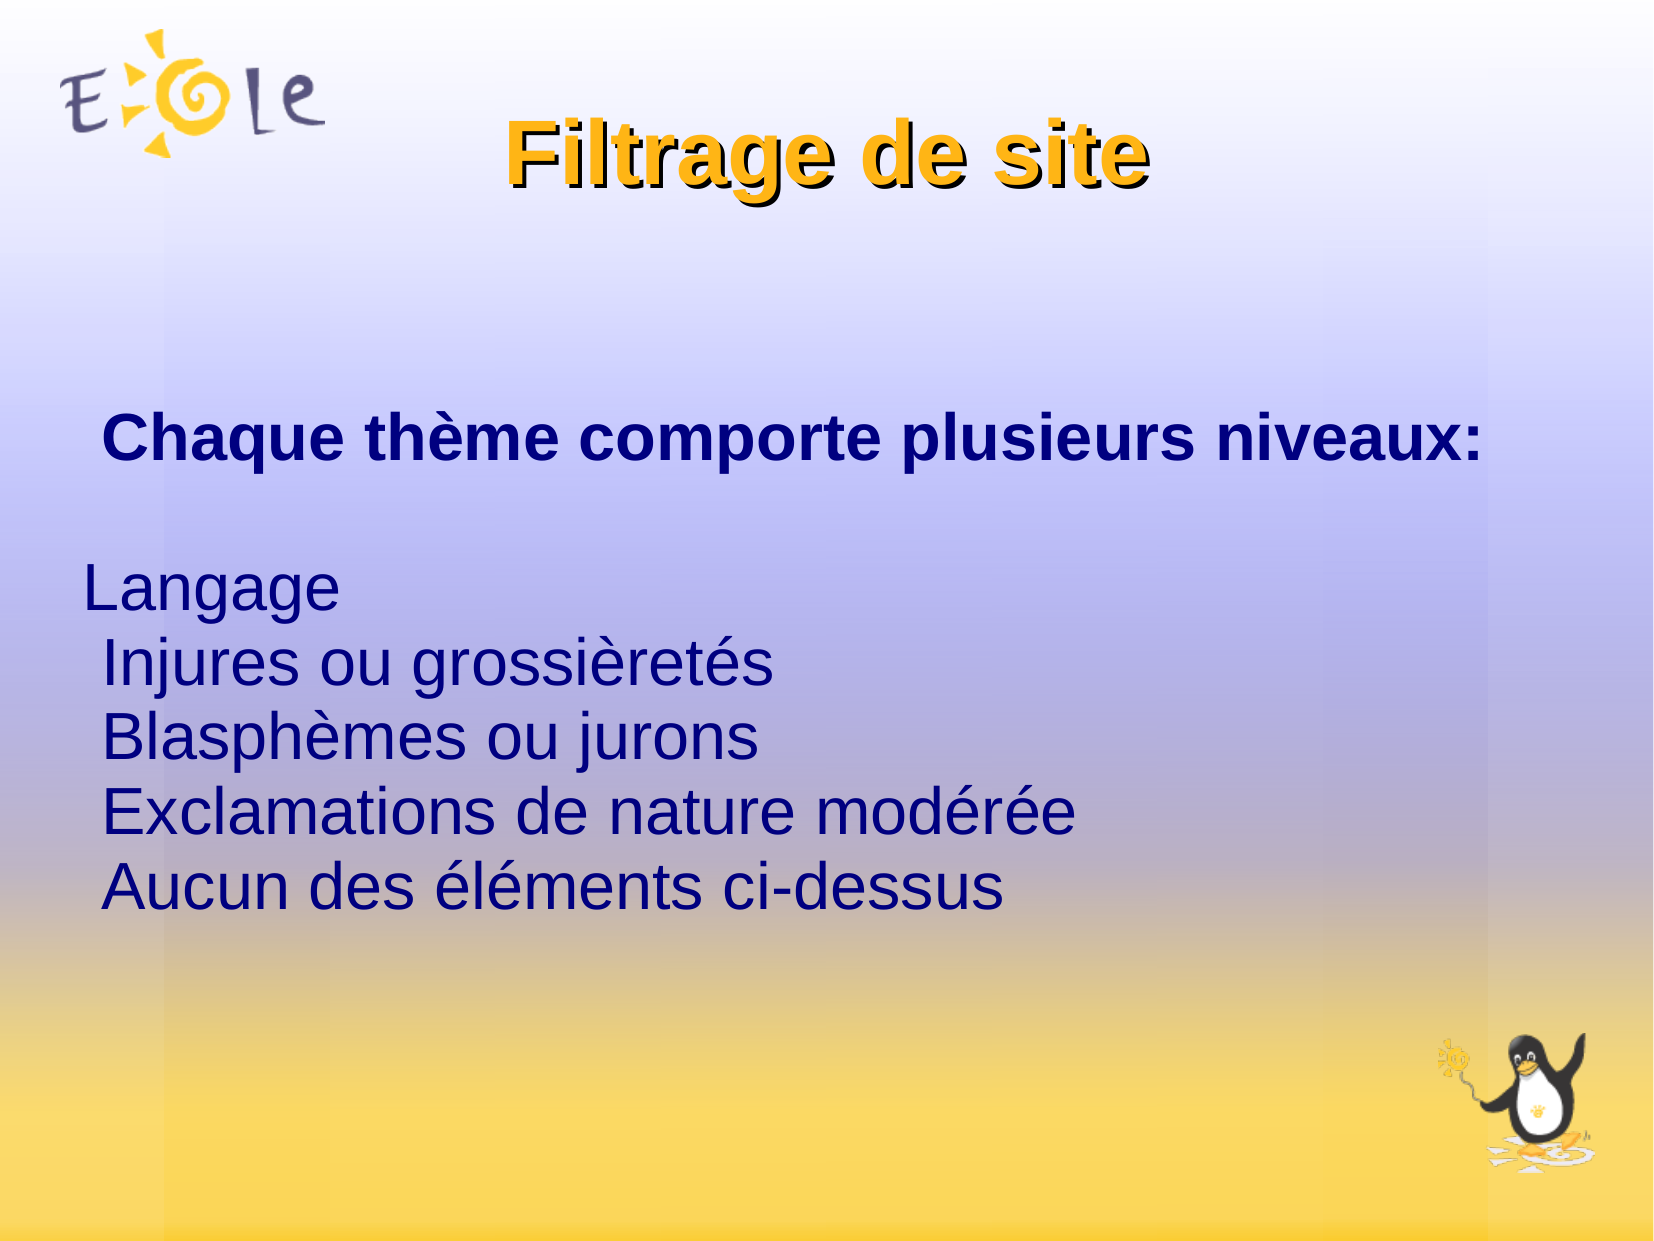

# Filtrage de site
 Chaque thème comporte plusieurs niveaux:
Langage
 Injures ou grossièretés
 Blasphèmes ou jurons
 Exclamations de nature modérée
 Aucun des éléments ci-dessus